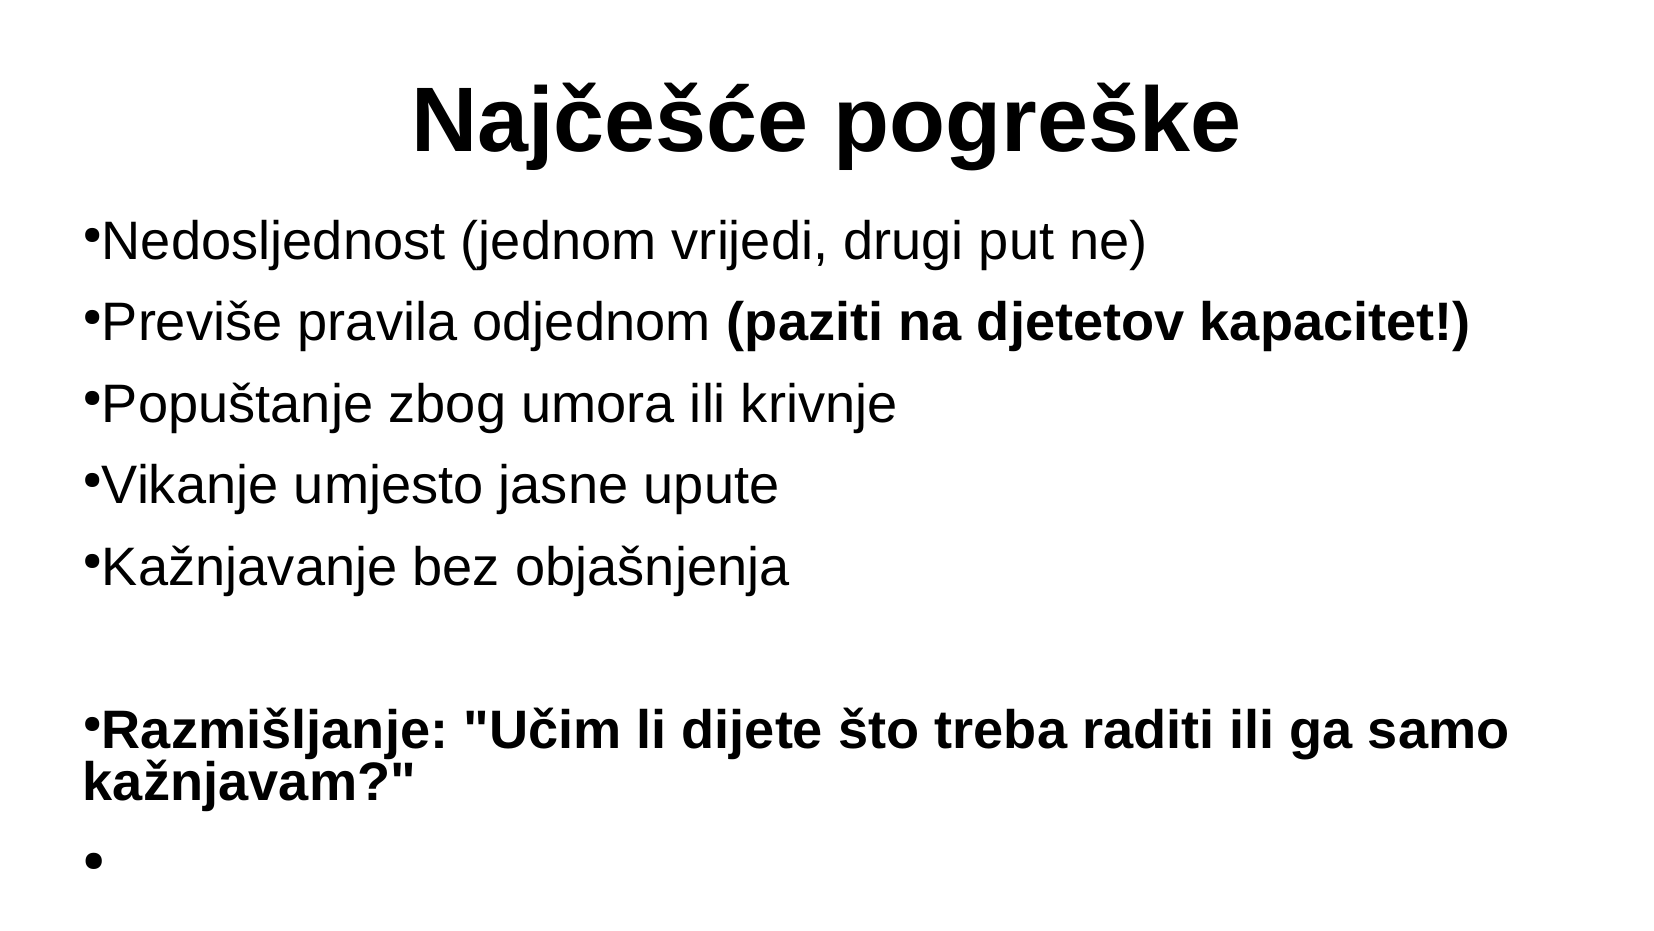

# Najčešće pogreške
Nedosljednost (jednom vrijedi, drugi put ne)
Previše pravila odjednom (paziti na djetetov kapacitet!)
Popuštanje zbog umora ili krivnje
Vikanje umjesto jasne upute
Kažnjavanje bez objašnjenja
Razmišljanje: "Učim li dijete što treba raditi ili ga samo kažnjavam?"